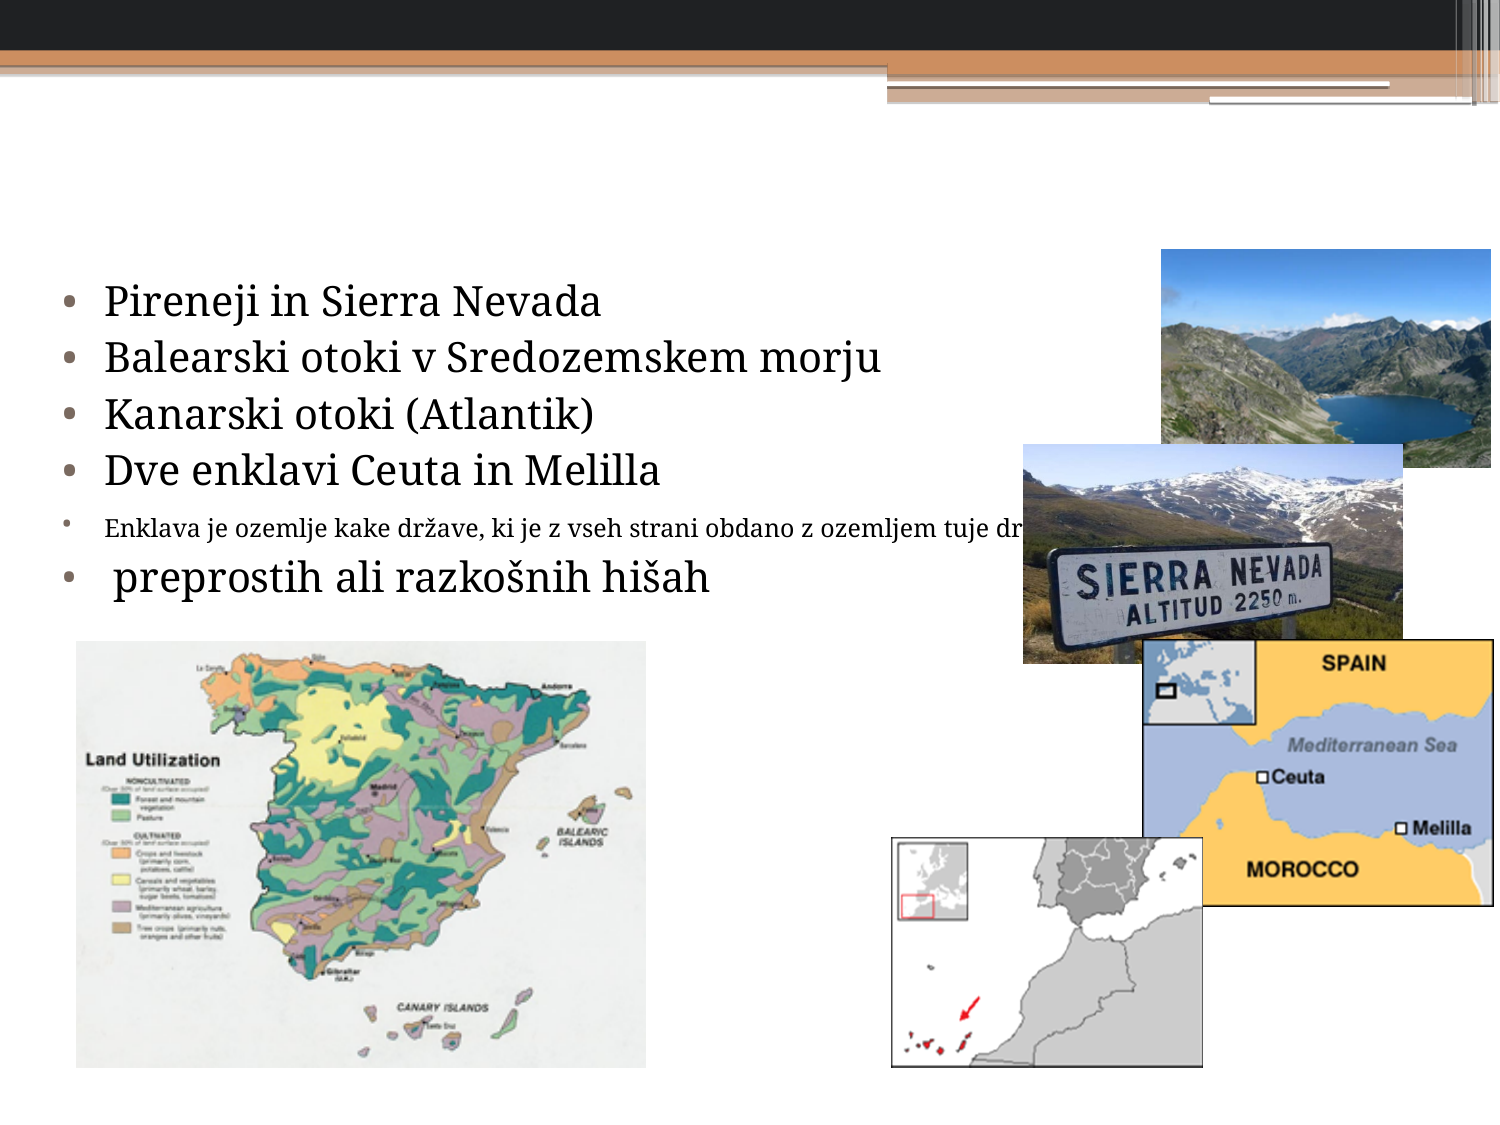

# Pireneji in Sierra Nevada
Balearski otoki v Sredozemskem morju
Kanarski otoki (Atlantik)
Dve enklavi Ceuta in Melilla
Enklava je ozemlje kake države, ki je z vseh strani obdano z ozemljem tuje države.
 preprostih ali razkošnih hišah